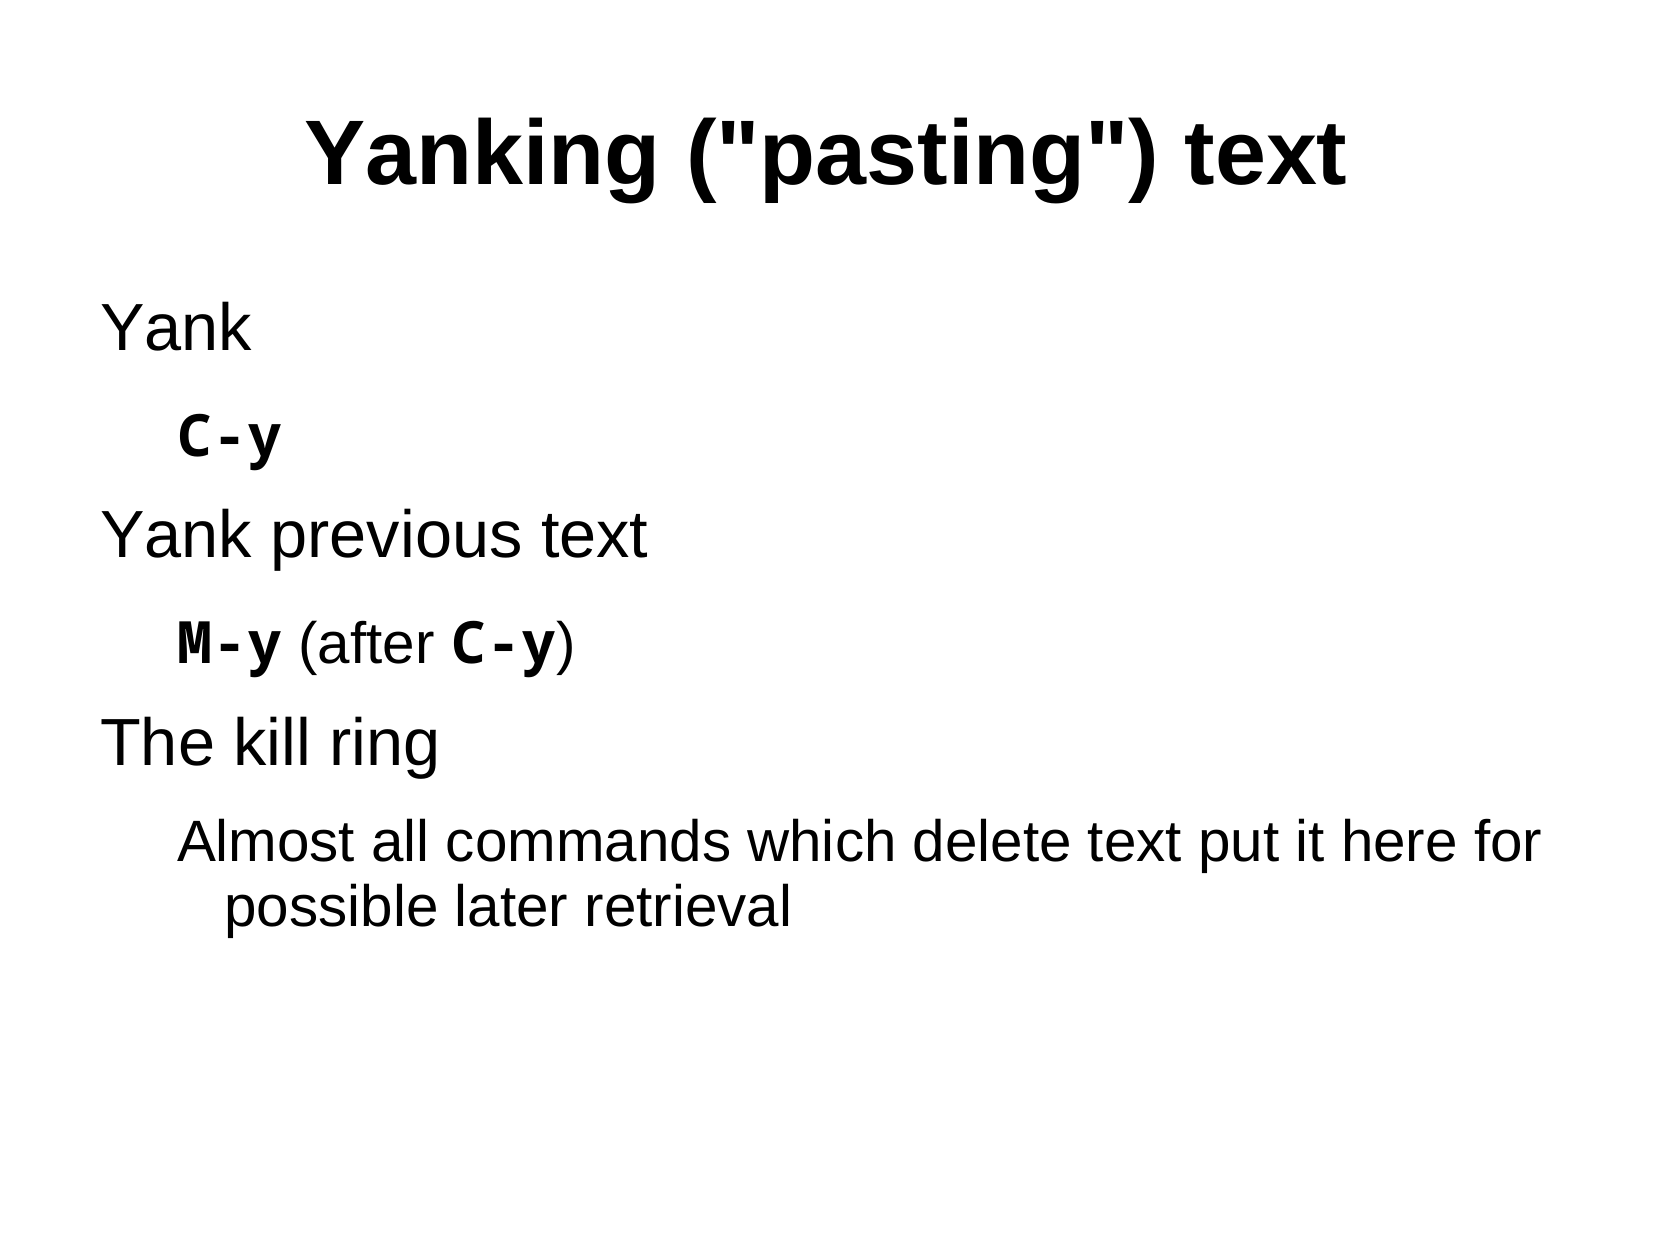

# Yanking ("pasting") text
Yank
C-y
Yank previous text
M-y (after C-y)
The kill ring
Almost all commands which delete text put it here for possible later retrieval